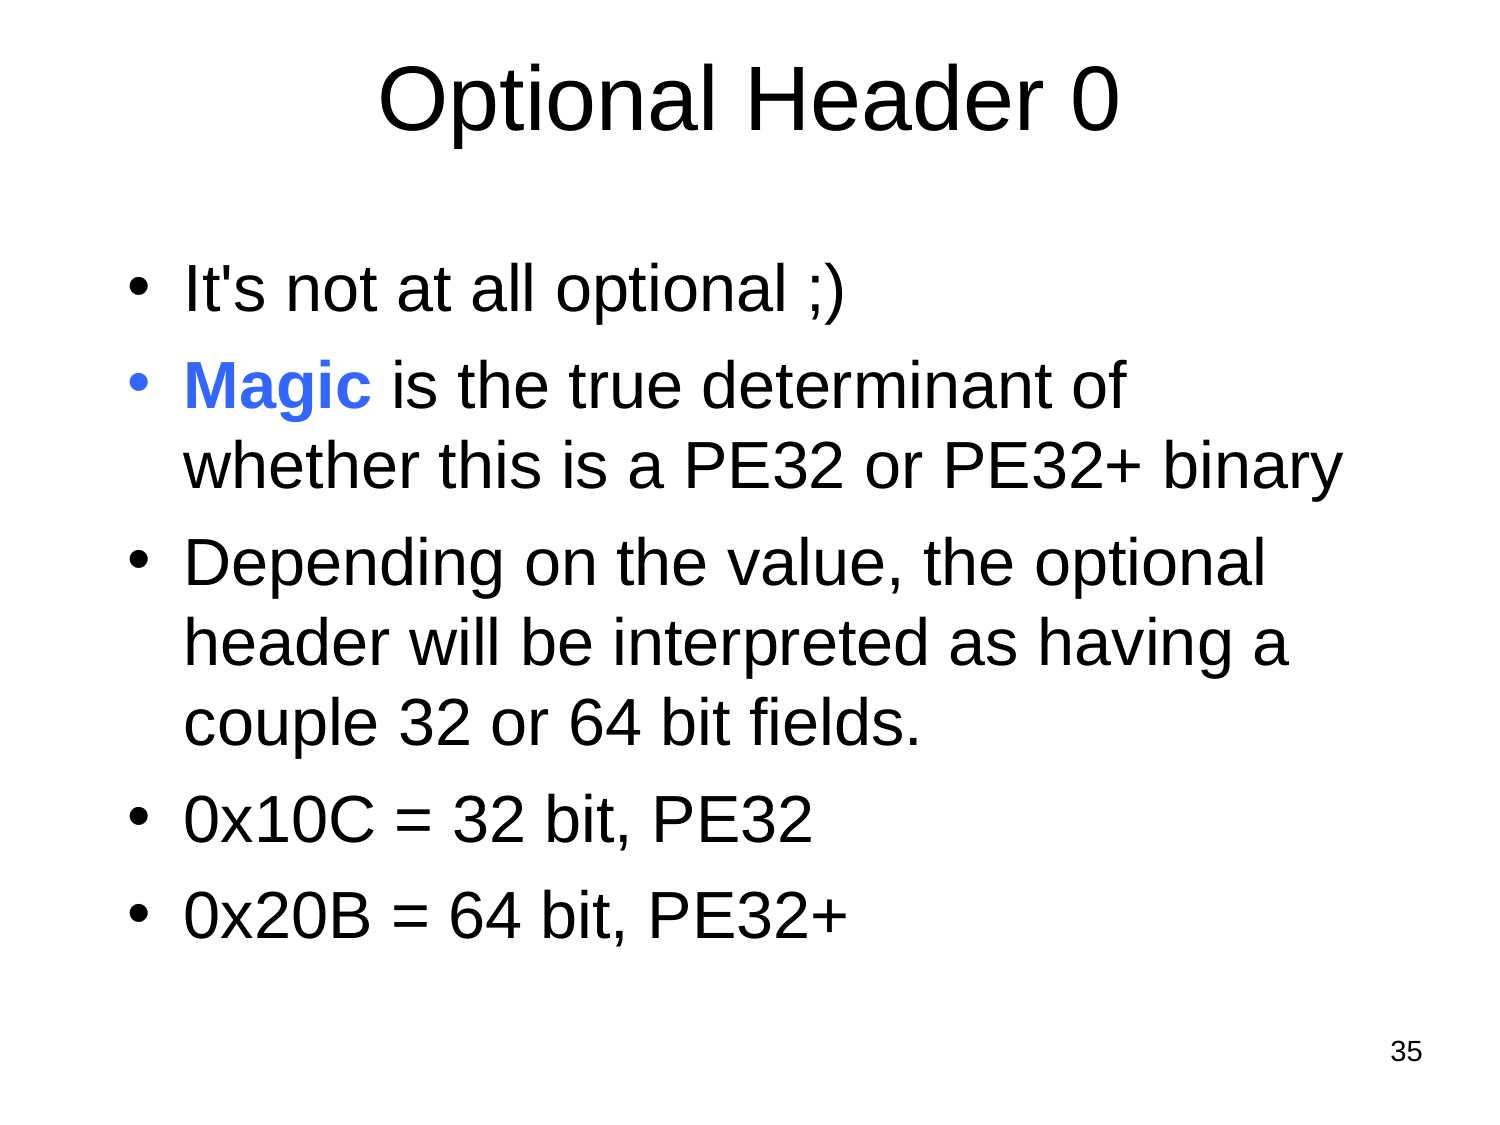

# Optional Header 0
It's not at all optional ;)
Magic is the true determinant of whether this is a PE32 or PE32+ binary
Depending on the value, the optional header will be interpreted as having a couple 32 or 64 bit fields.
0x10C = 32 bit, PE32
0x20B = 64 bit, PE32+